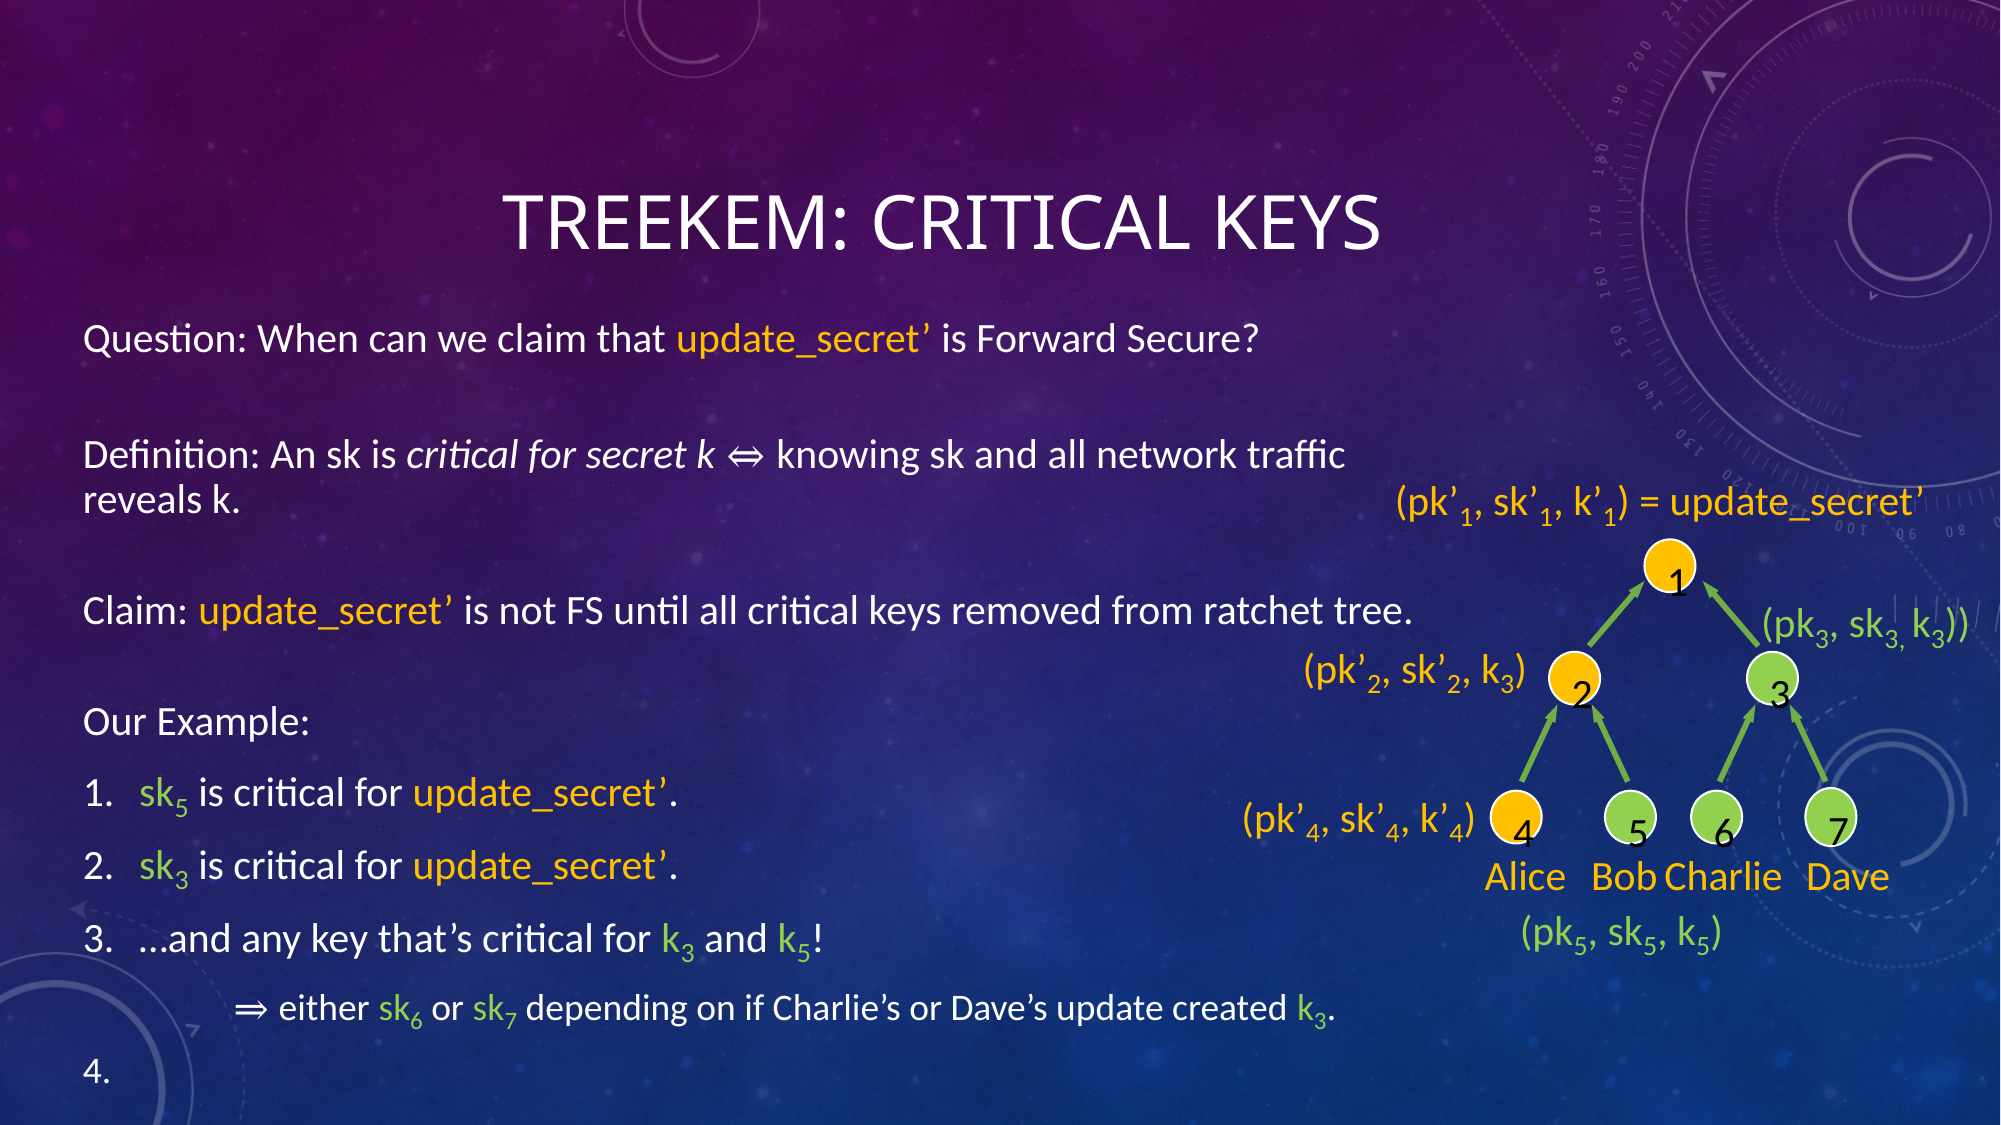

# TreeKEM: Critical Keys
Question: When can we claim that update_secret’ is Forward Secure?
Definition: An sk is critical for secret k ⇔ knowing sk and all network traffic reveals k.
Claim: update_secret’ is not FS until all critical keys removed from ratchet tree.
Our Example:
sk5 is critical for update_secret’.
sk3 is critical for update_secret’.
…and any key that’s critical for k3 and k5!
⇒ either sk6 or sk7 depending on if Charlie’s or Dave’s update created k3.
(pk’1, sk’1, k’1) = update_secret’
1
2
3
7
4
5
6
Alice
Bob
Charlie
Dave
(pk3, sk3, k3))
(pk5, sk5, k5)
(pk’2, sk’2, k3)
(pk’4, sk’4, k’4)